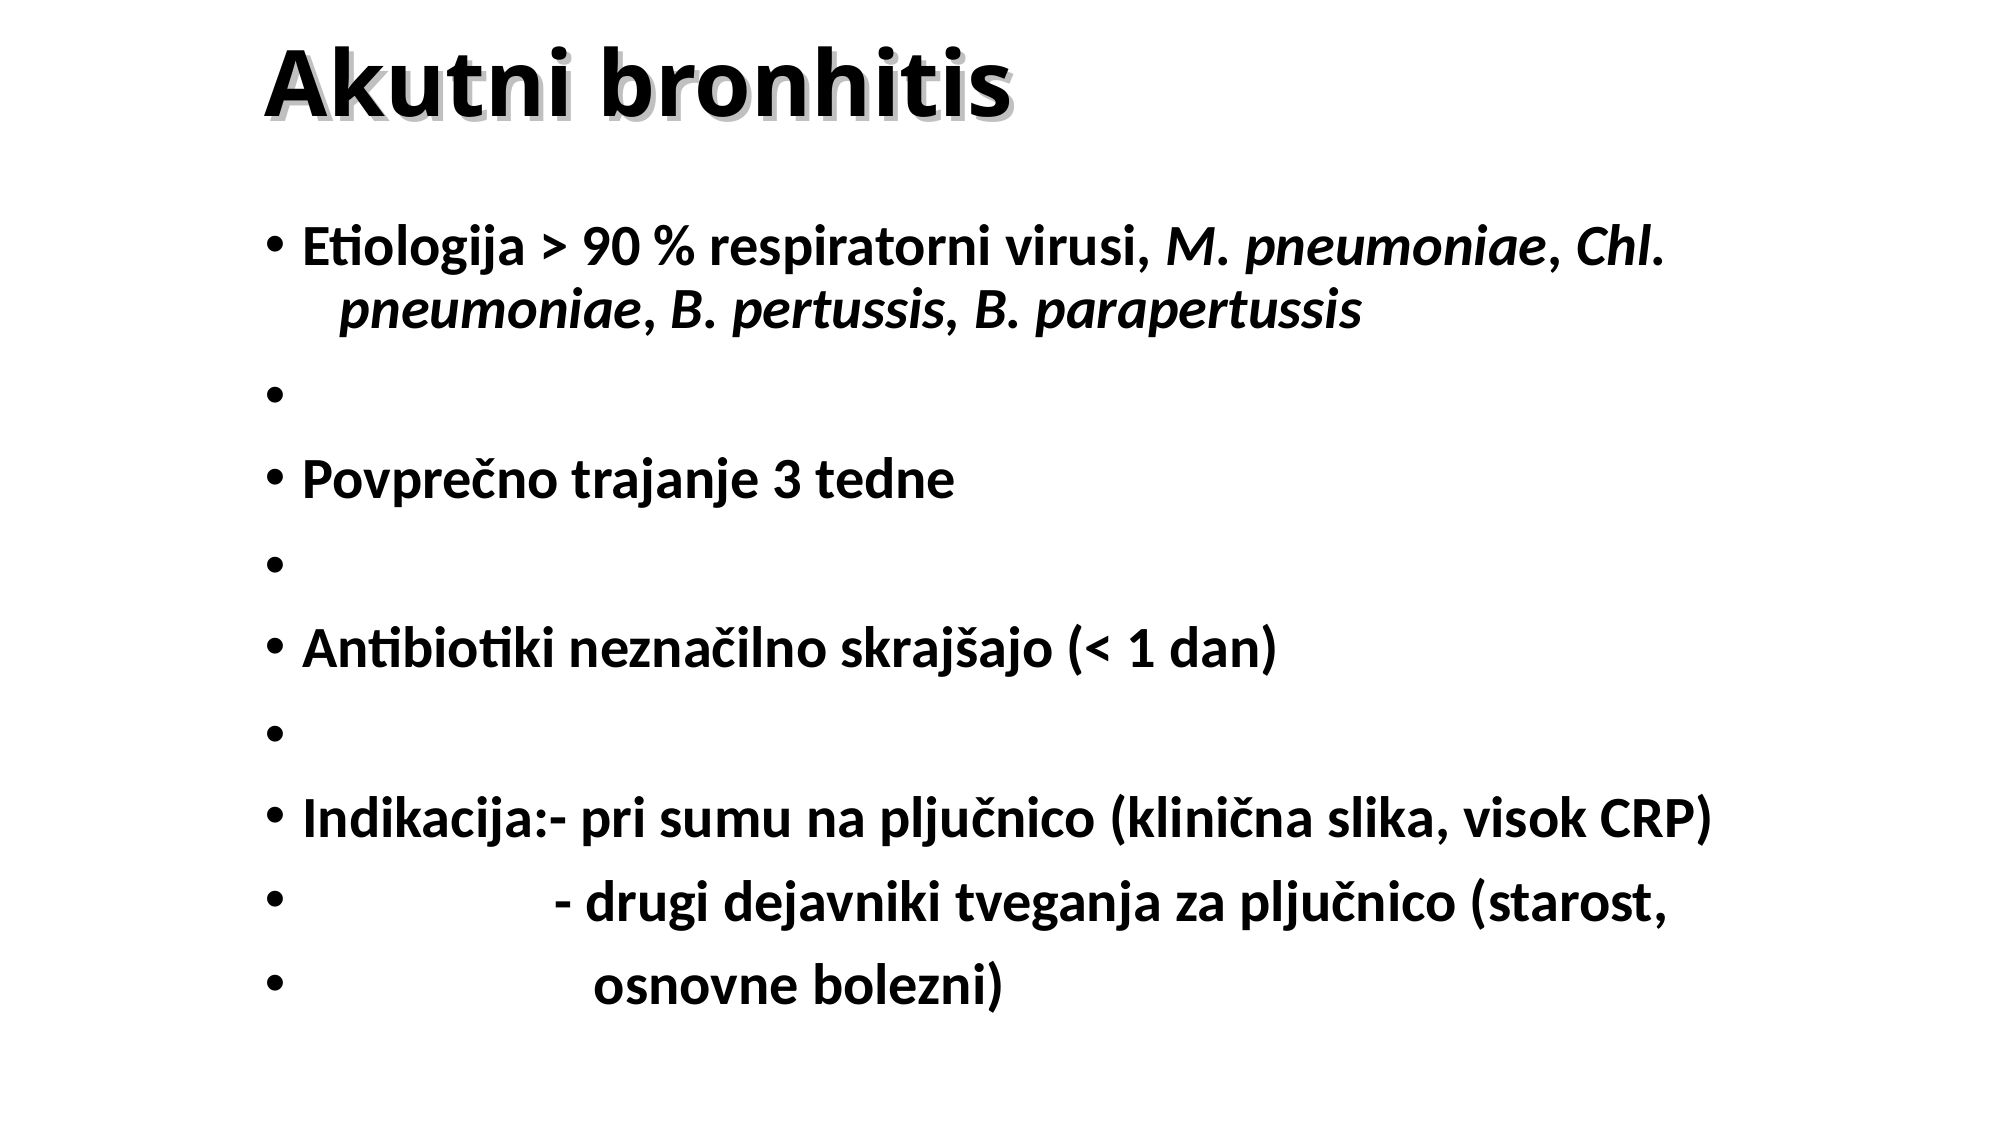

# Akutni bronhitis
Etiologija > 90 % respiratorni virusi, M. pneumoniae, Chl. pneumoniae, B. pertussis, B. parapertussis
Povprečno trajanje 3 tedne
Antibiotiki neznačilno skrajšajo (< 1 dan)
Indikacija:- pri sumu na pljučnico (klinična slika, visok CRP)
 - drugi dejavniki tveganja za pljučnico (starost,
 osnovne bolezni)